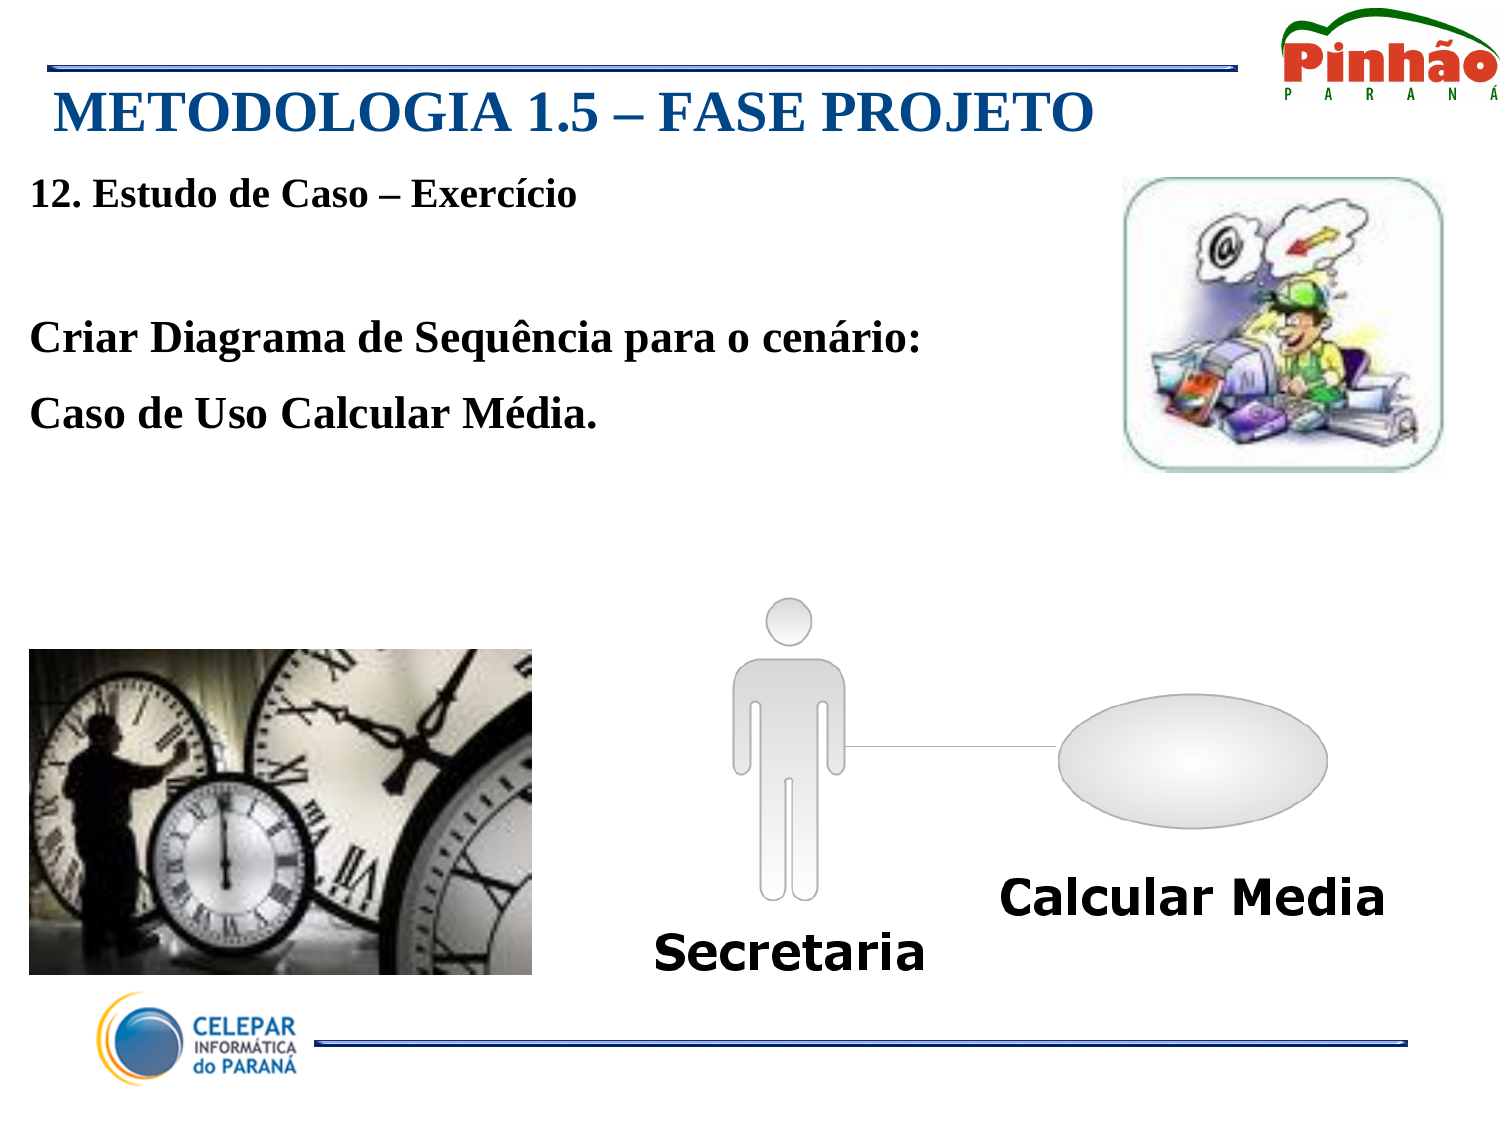

METODOLOGIA 1.5 – FASE PROJETO
12. Estudo de Caso – Exercício
Criar Diagrama de Sequência para o cenário:
Caso de Uso Calcular Média.